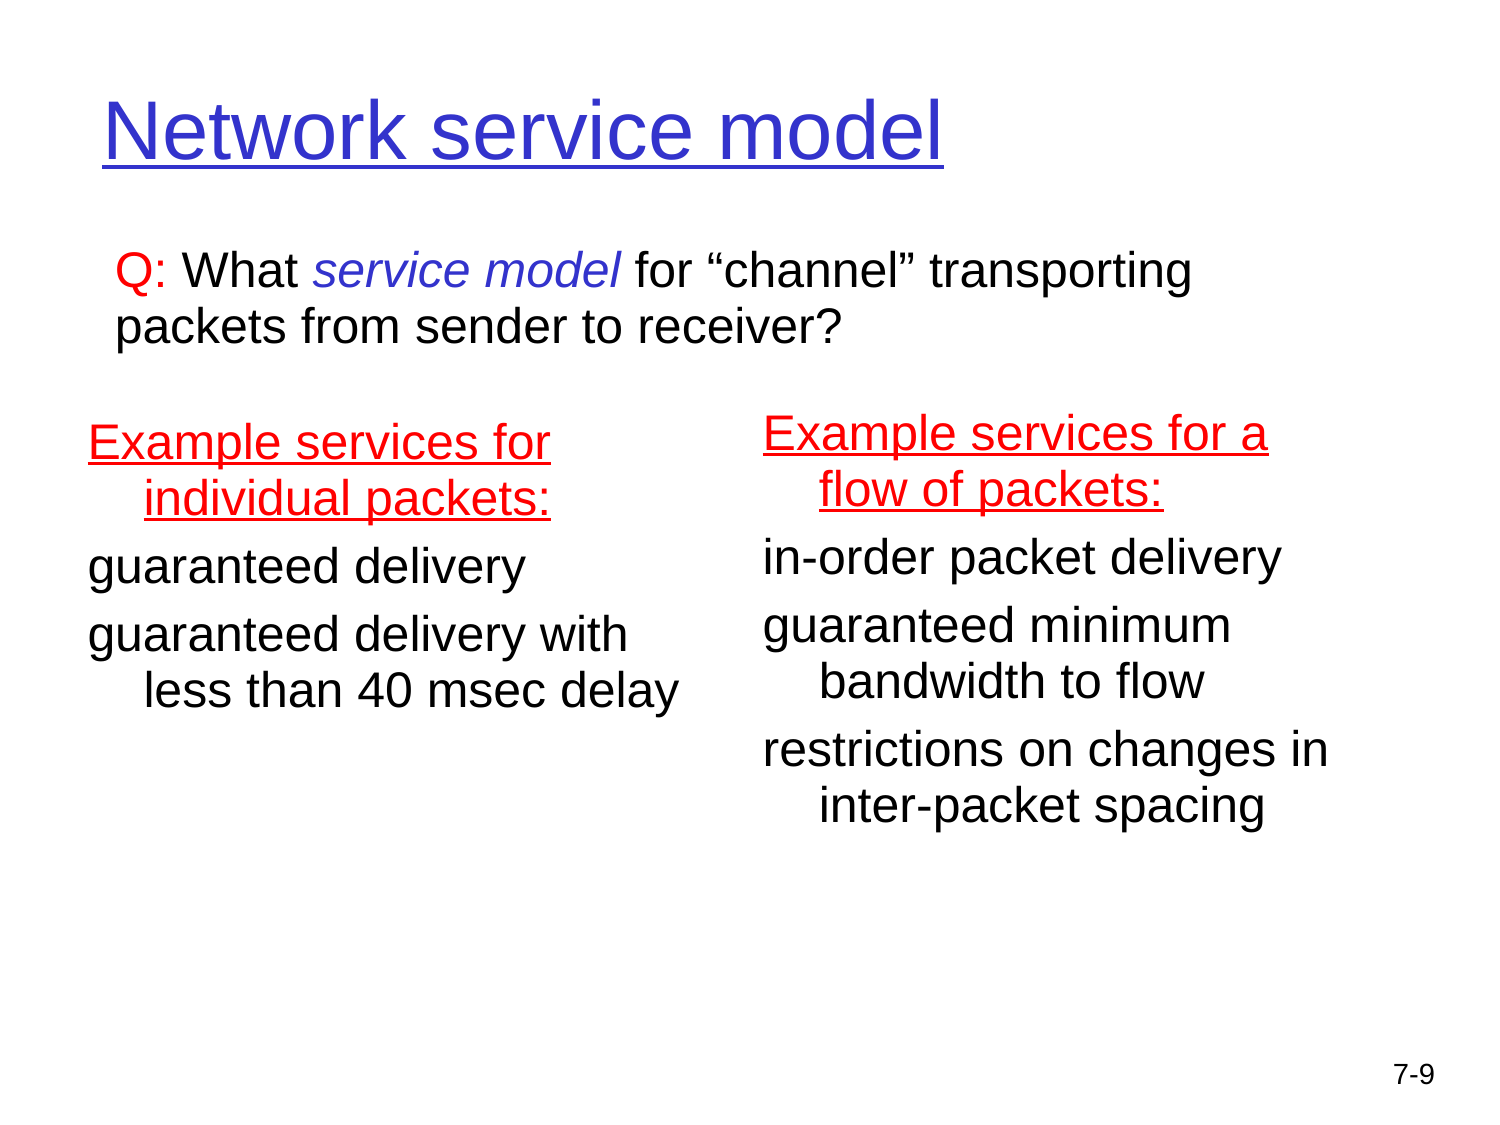

# Network service model
Q: What service model for “channel” transporting packets from sender to receiver?
Example services for a flow of packets:
in-order packet delivery
guaranteed minimum bandwidth to flow
restrictions on changes in inter-packet spacing
Example services for individual packets:
guaranteed delivery
guaranteed delivery with less than 40 msec delay
9